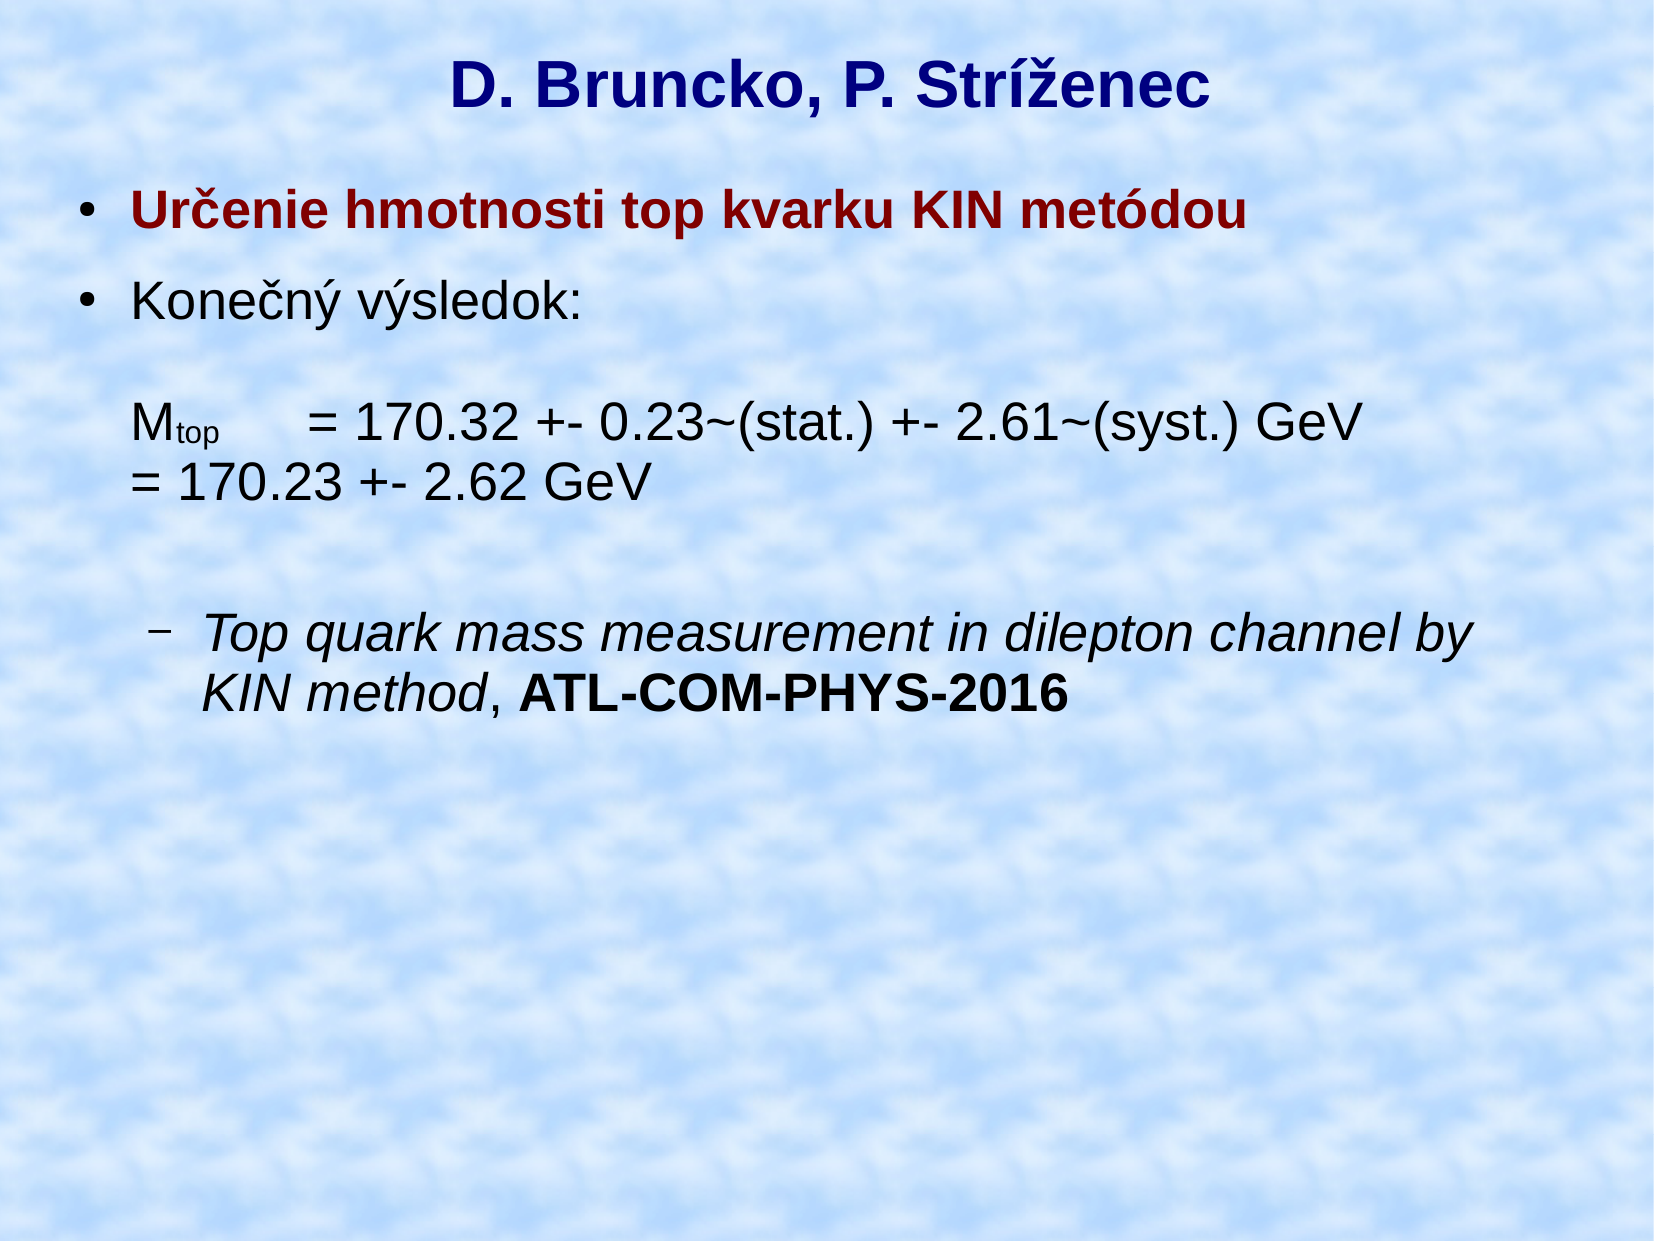

# D. Bruncko, P. Stríženec
Určenie hmotnosti top kvarku KIN metódou
Konečný výsledok:
Mtop = 170.32 +- 0.23~(stat.) +- 2.61~(syst.) GeV
= 170.23 +- 2.62 GeV
Top quark mass measurement in dilepton channel by KIN method, ATL-COM-PHYS-2016